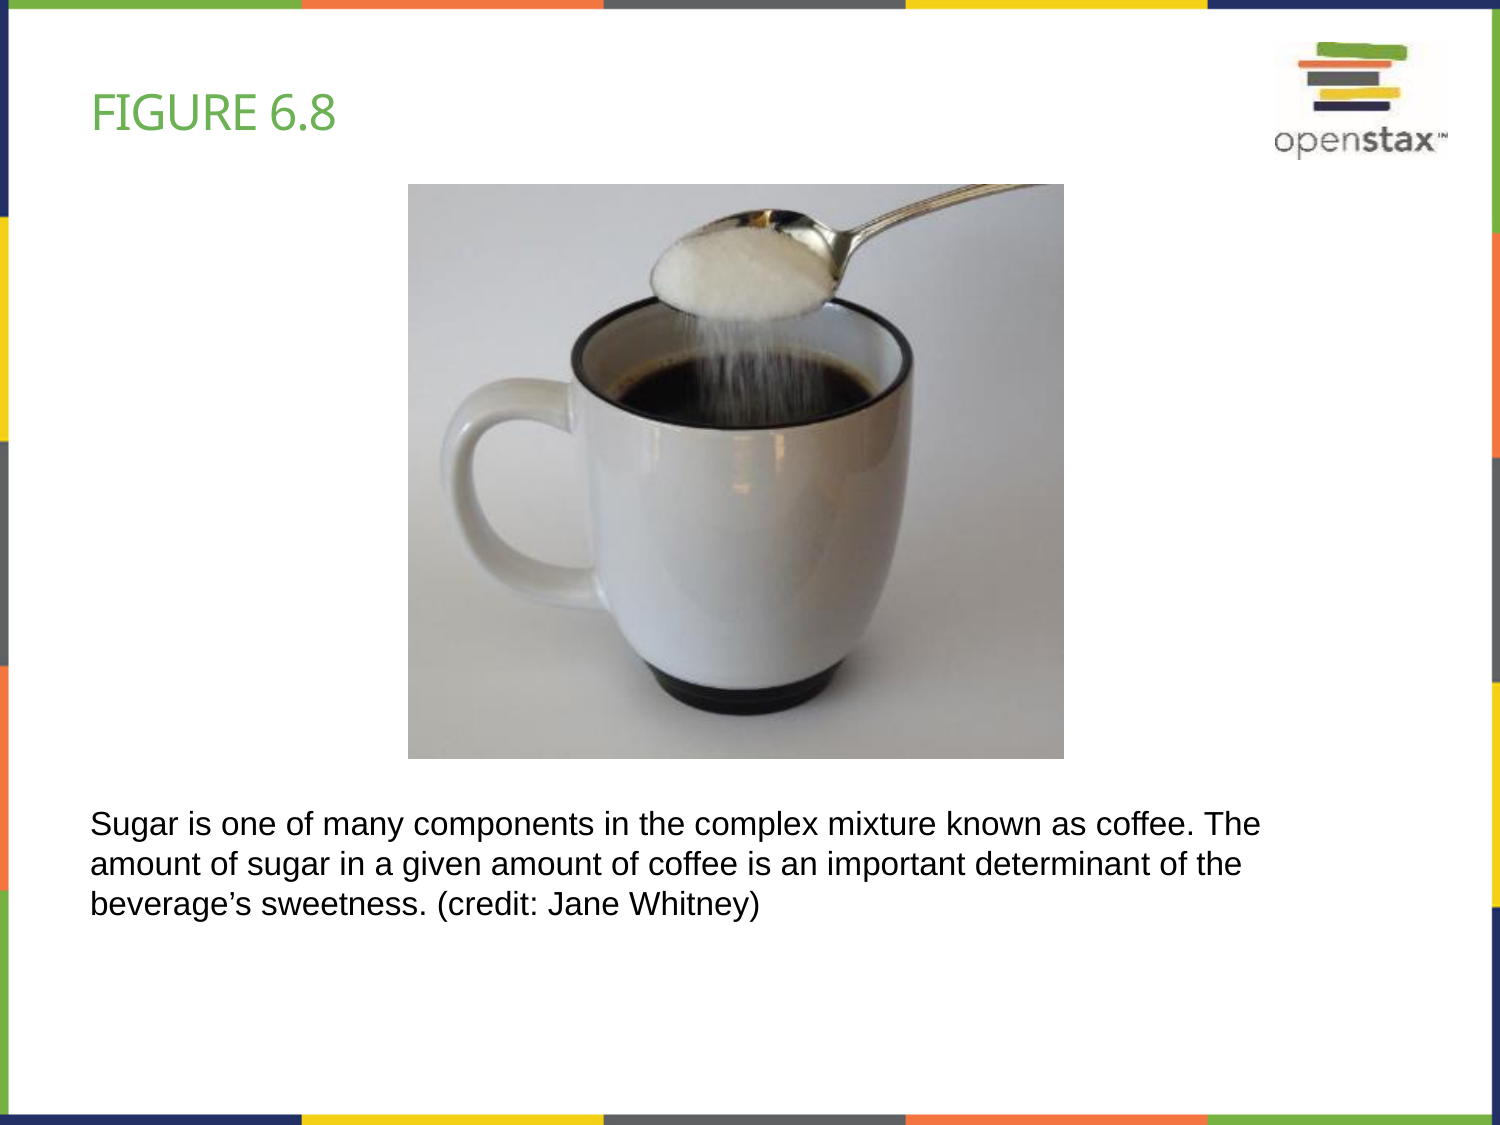

# Figure 6.8
Sugar is one of many components in the complex mixture known as coffee. The amount of sugar in a given amount of coffee is an important determinant of the beverage’s sweetness. (credit: Jane Whitney)